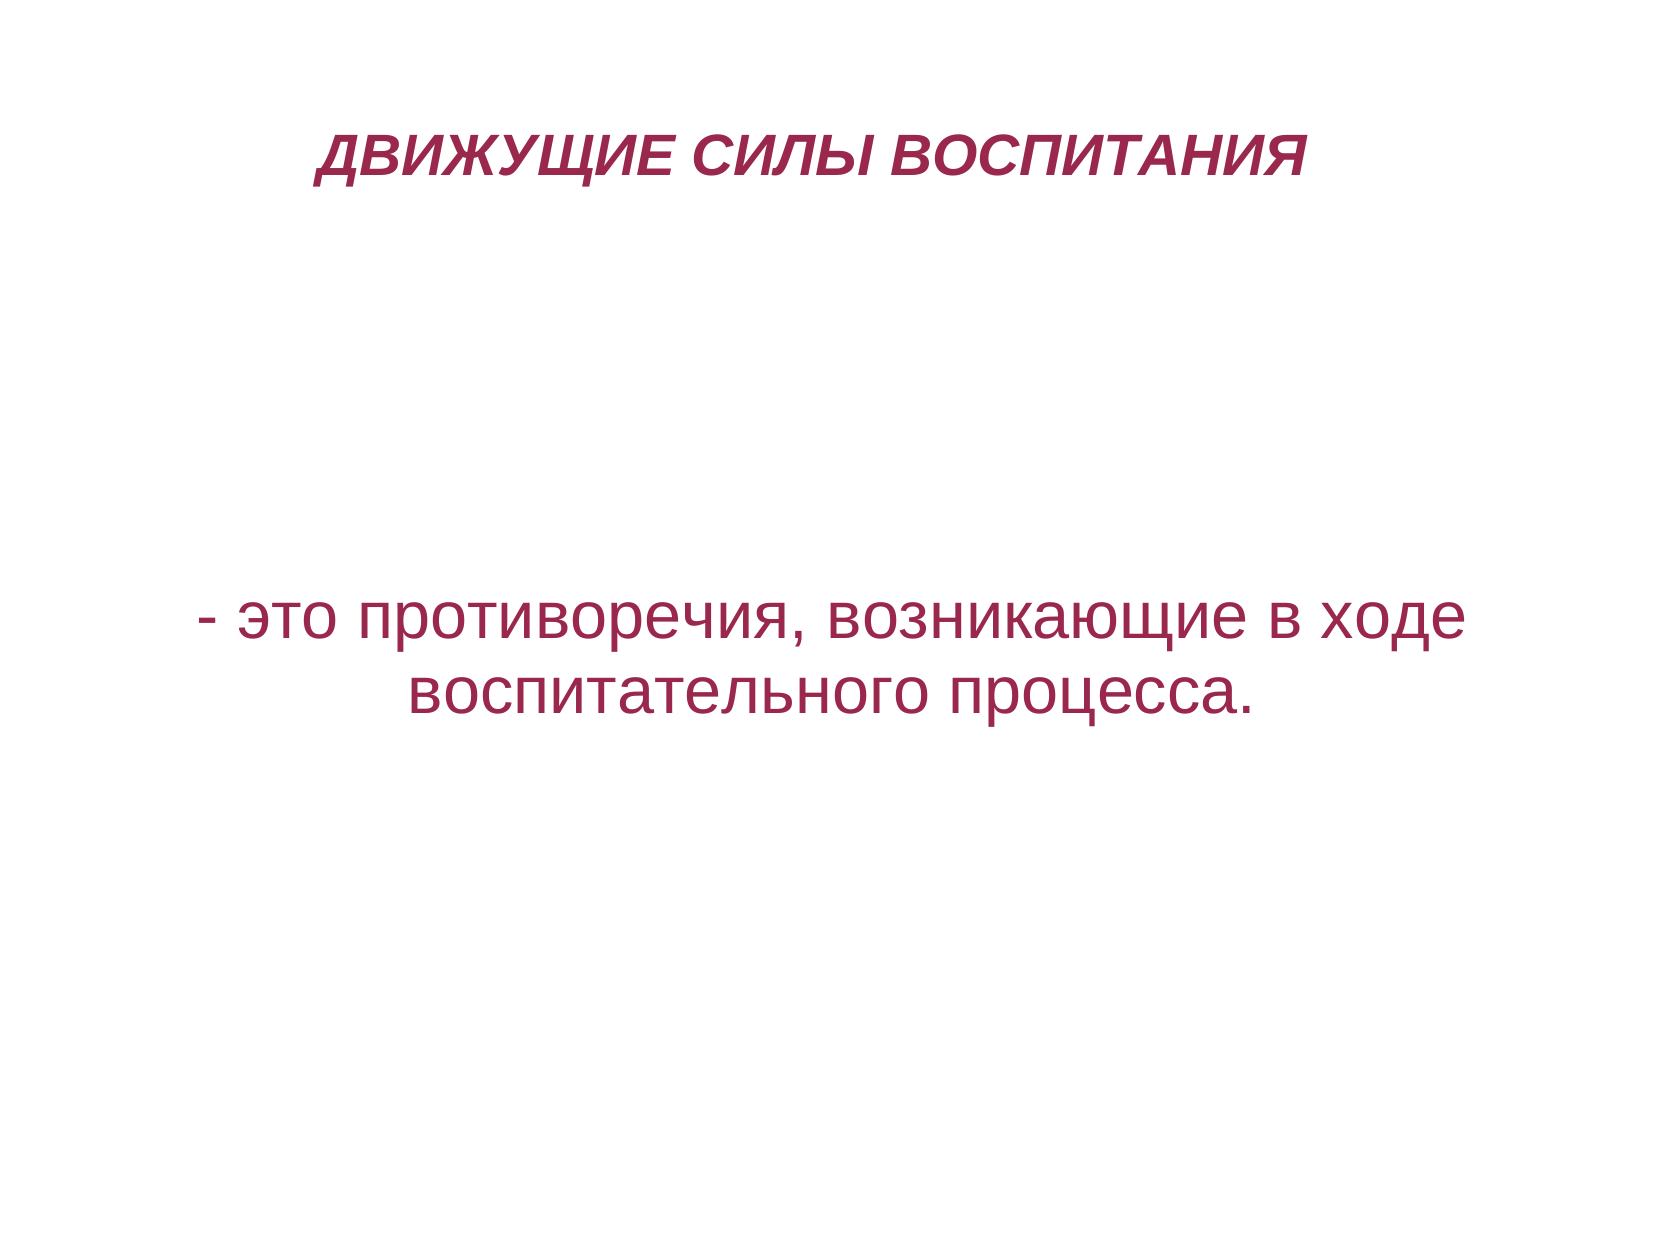

# ДВИЖУЩИЕ СИЛЫ ВОСПИТАНИЯ
- это противоречия, возникающие в ходе воспитательного процесса.